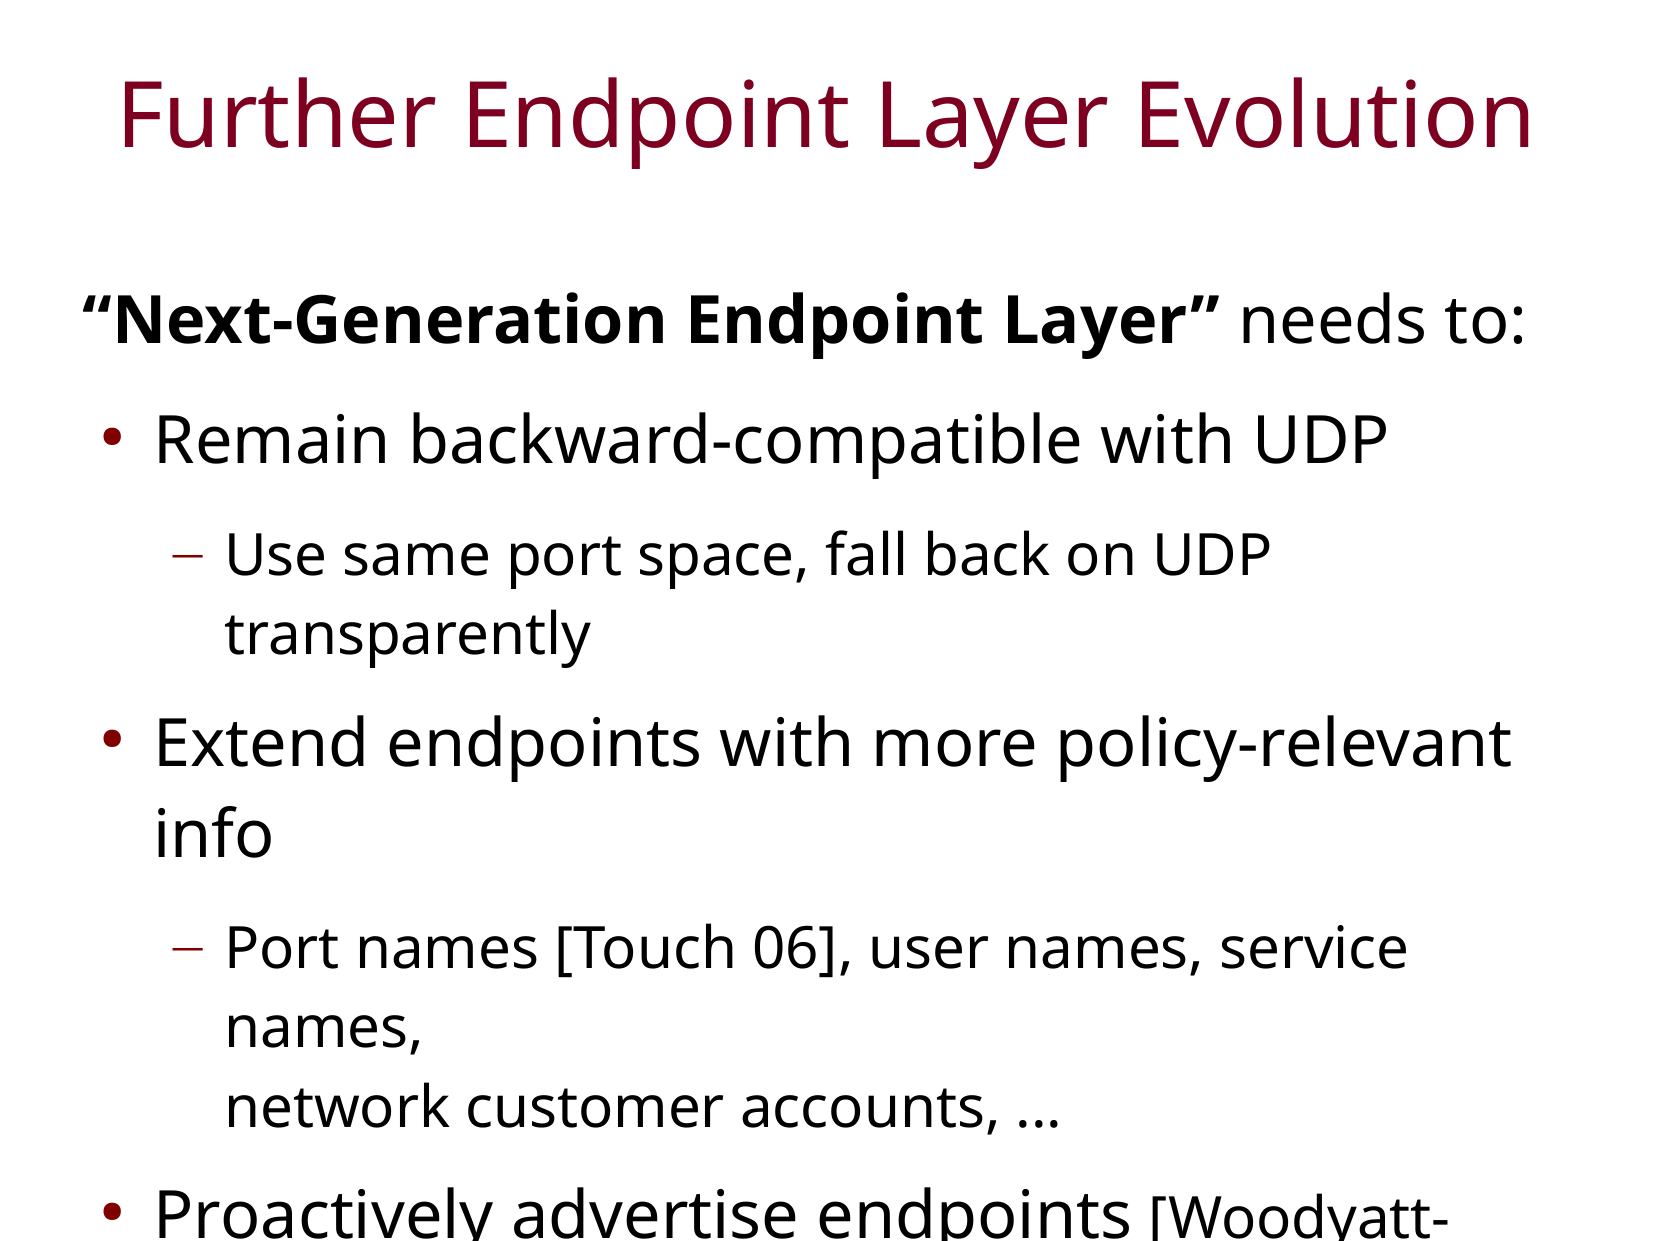

# Further Endpoint Layer Evolution
“Next-Generation Endpoint Layer” needs to:
Remain backward-compatible with UDP
Use same port space, fall back on UDP transparently
Extend endpoints with more policy-relevant info
Port names [Touch 06], user names, service names,
network customer accounts, ...
Proactively advertise endpoints [Woodyatt-ALD]
Enable cleaner solutions to “NAT signaling” mess?
[UPnP, NAT-PMP, MIDCOM, NSIS, …]
Likely design inspiration: [TRIAD, NUTSS]